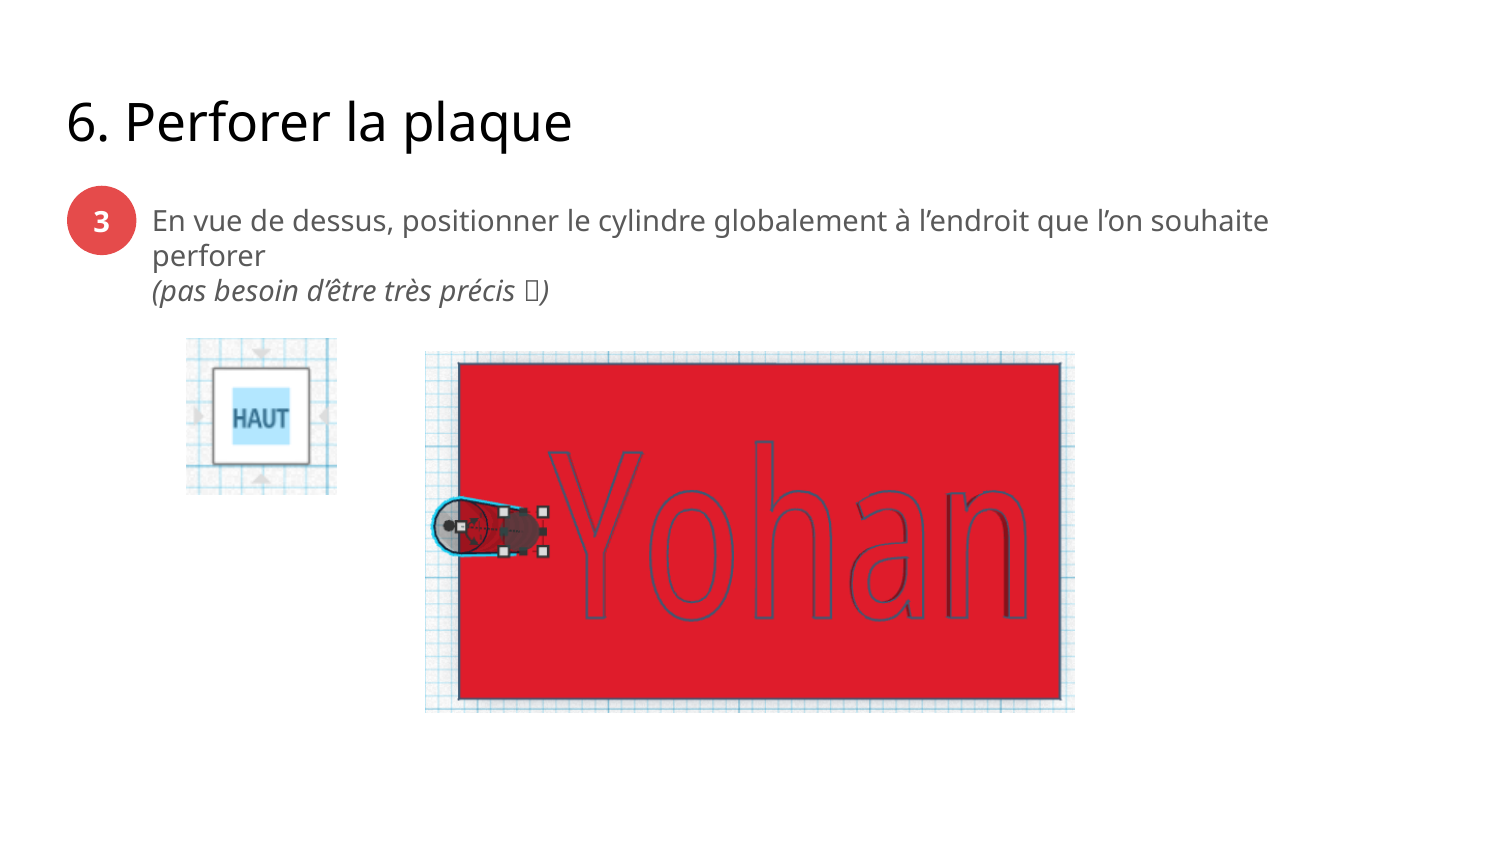

# 6. Perforer la plaque
3
En vue de dessus, positionner le cylindre globalement à l’endroit que l’on souhaite perforer
(pas besoin d’être très précis 🤗)